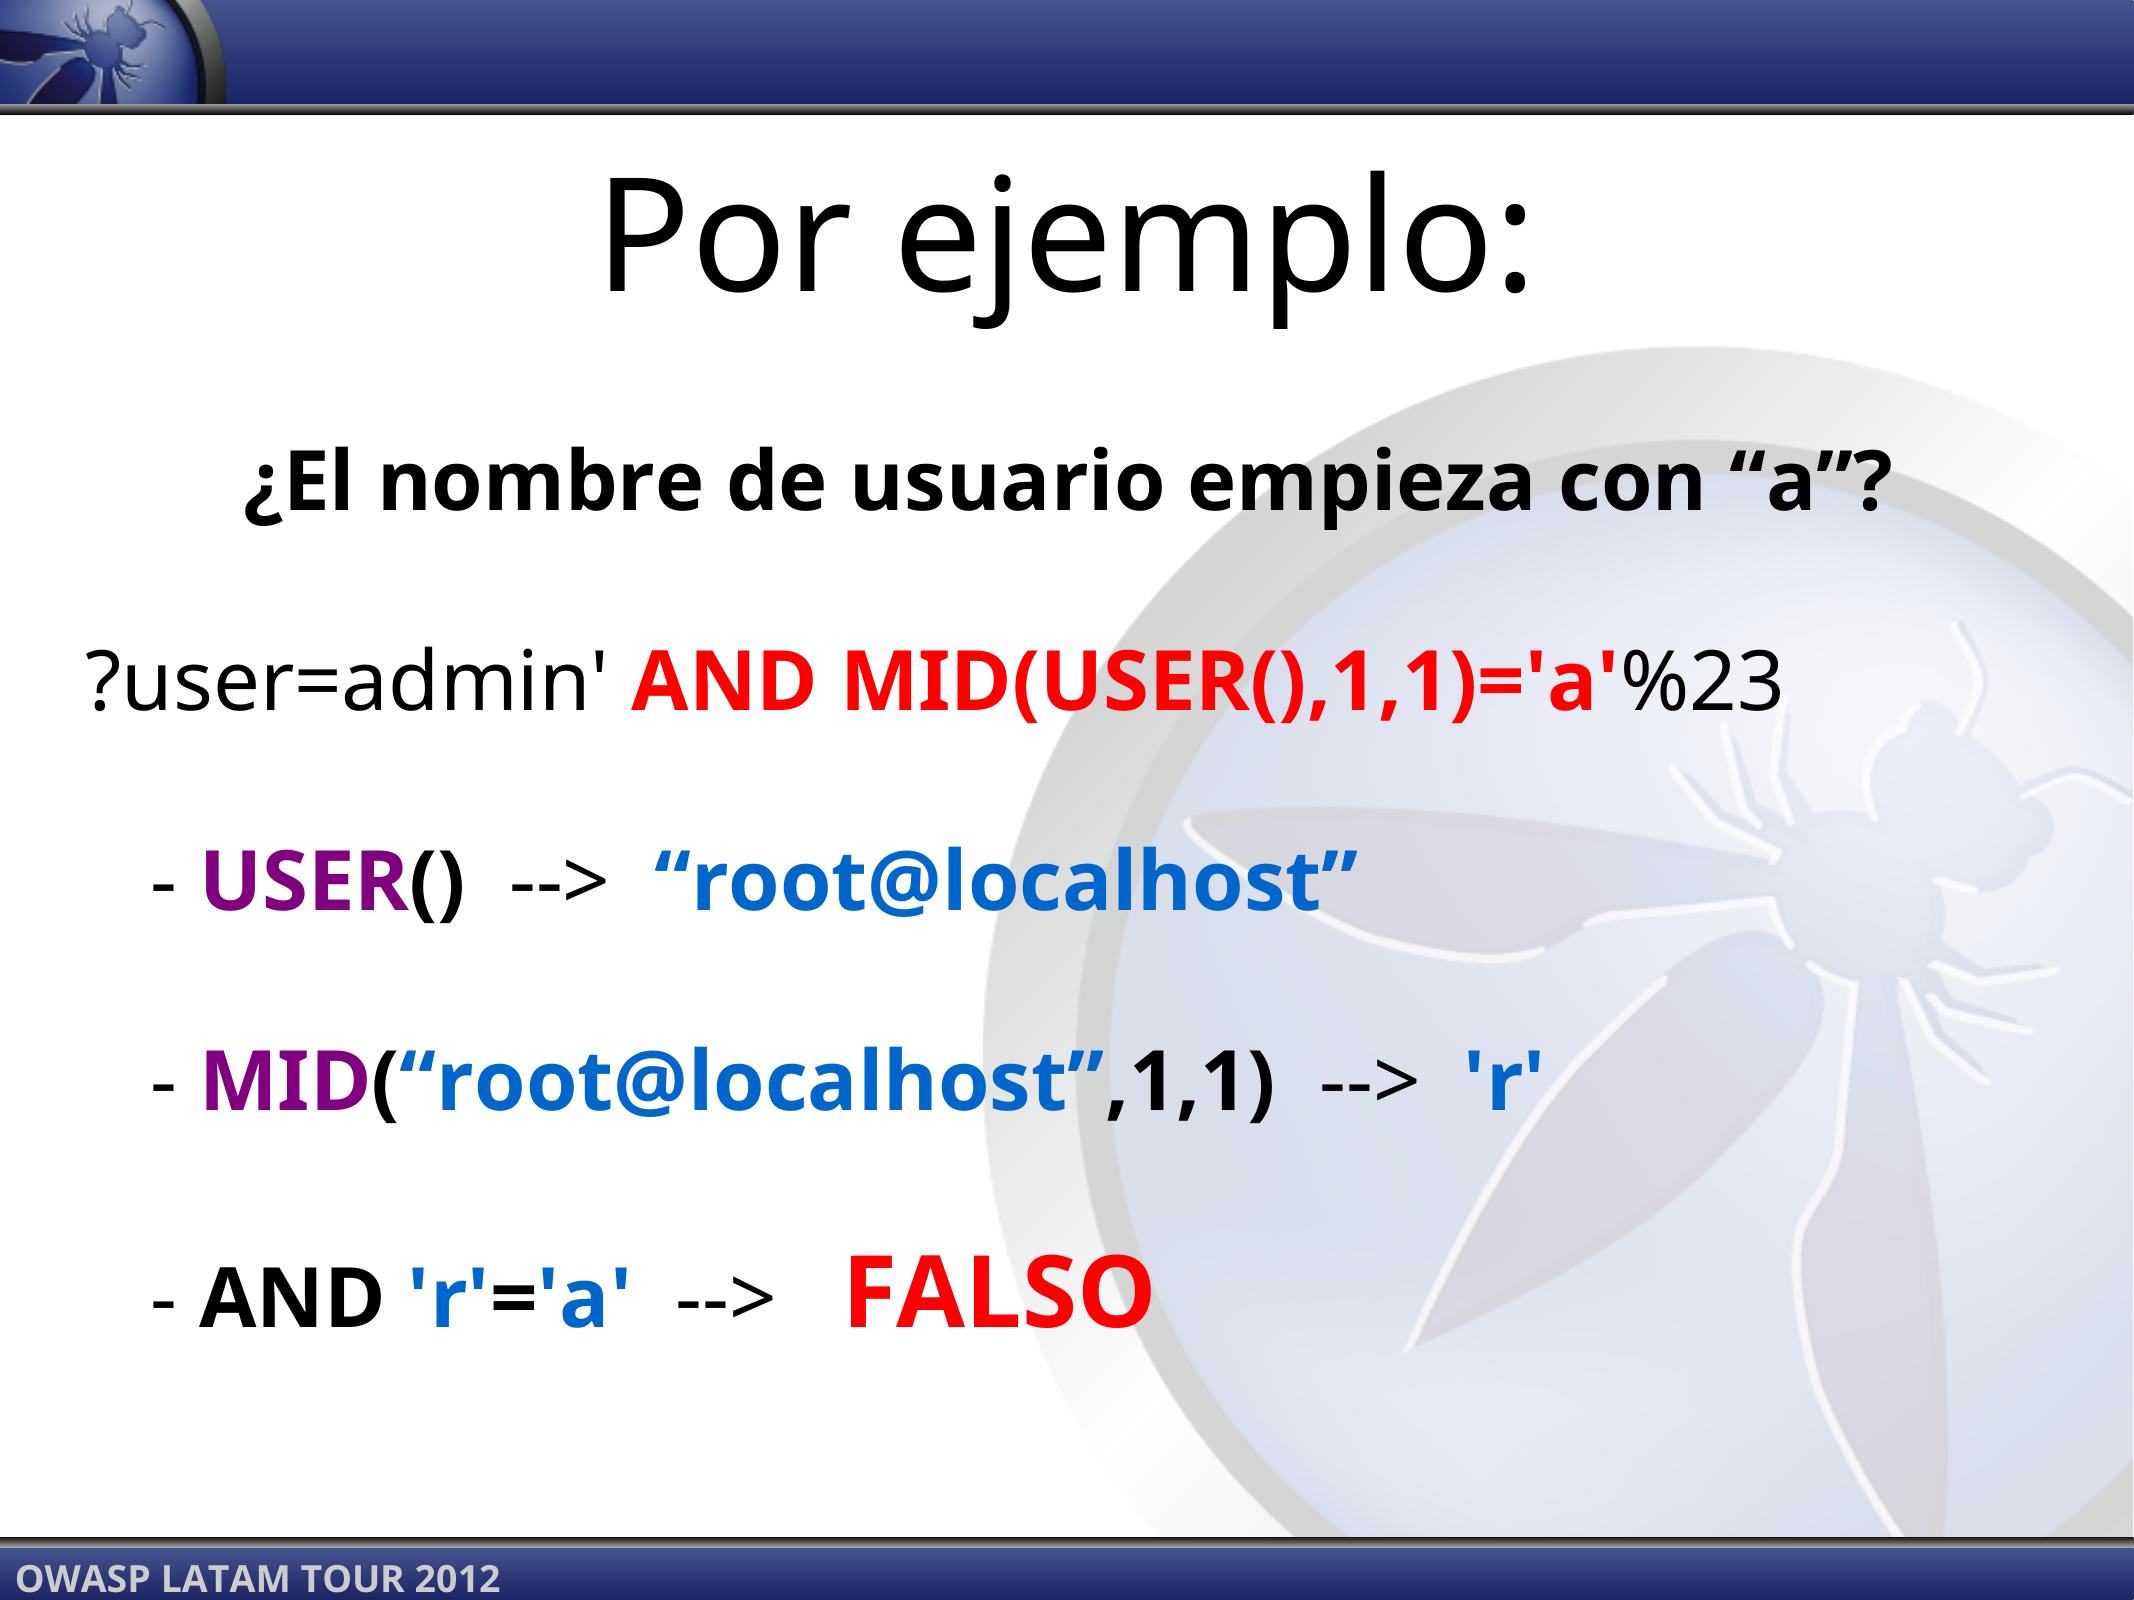

# Por ejemplo:
¿El nombre de usuario empieza con “a”?
?user=admin' AND MID(USER(),1,1)='a'%23
 - USER() --> “root@localhost”
 - MID(“root@localhost”,1,1) --> 'r'
 - AND 'r'='a' --> FALSO